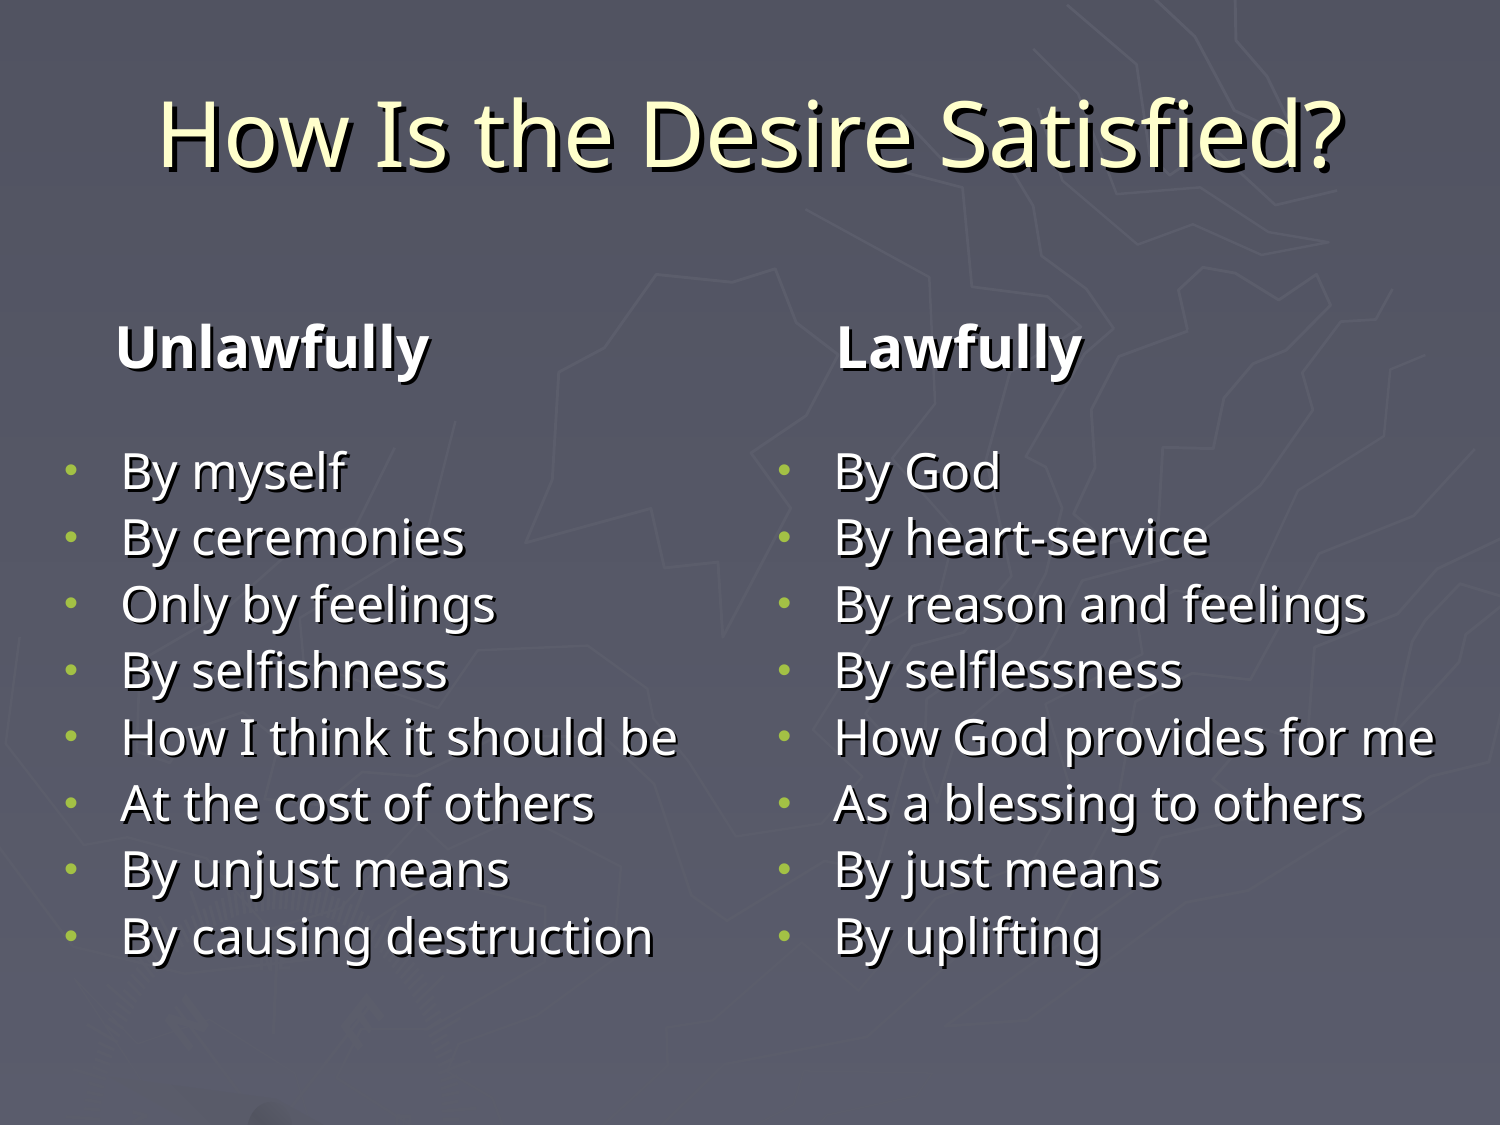

# How Is the Desire Satisfied?
Unlawfully
Lawfully
By myself
By ceremonies
Only by feelings
By selfishness
How I think it should be
At the cost of others
By unjust means
By causing destruction
By God
By heart-service
By reason and feelings
By selflessness
How God provides for me
As a blessing to others
By just means
By uplifting